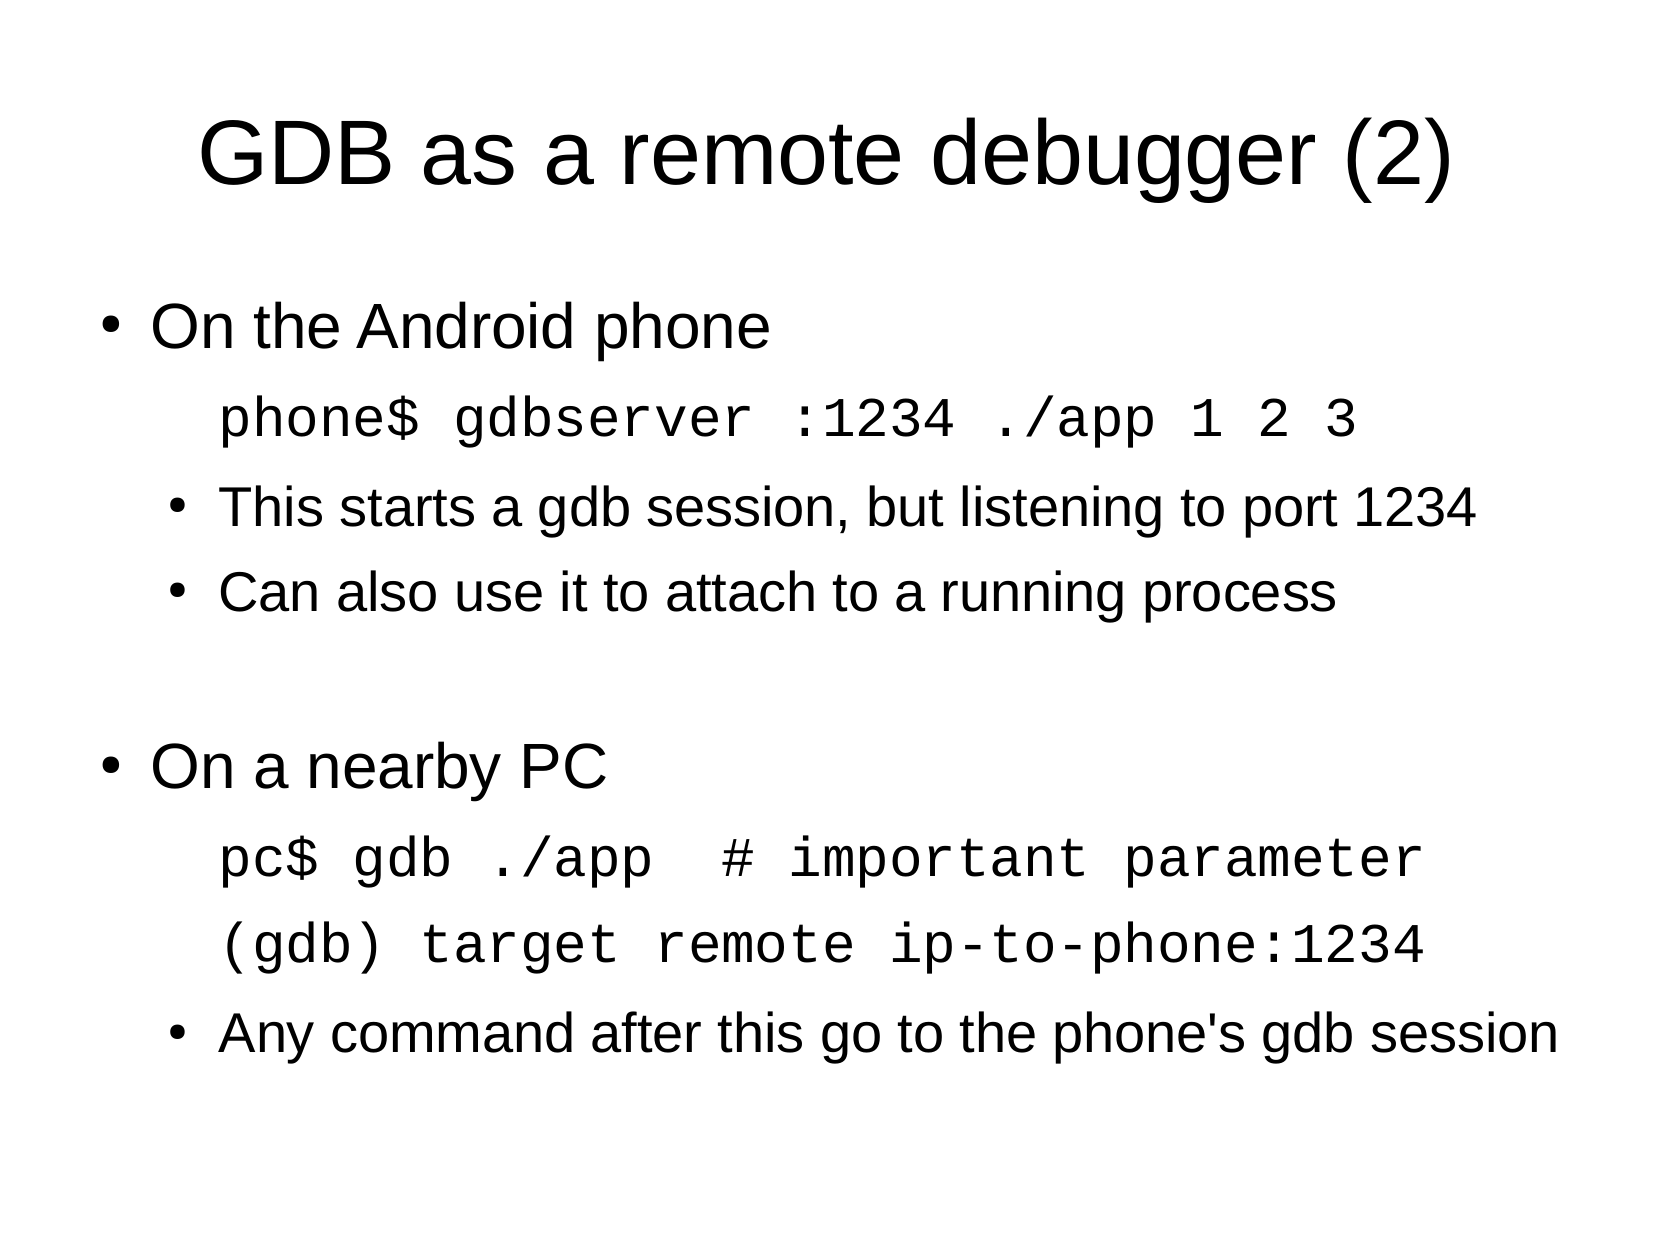

# GDB as a remote debugger (2)
On the Android phone
phone$ gdbserver :1234 ./app 1 2 3
This starts a gdb session, but listening to port 1234
Can also use it to attach to a running process
On a nearby PC
pc$ gdb ./app # important parameter
(gdb) target remote ip-to-phone:1234
Any command after this go to the phone's gdb session